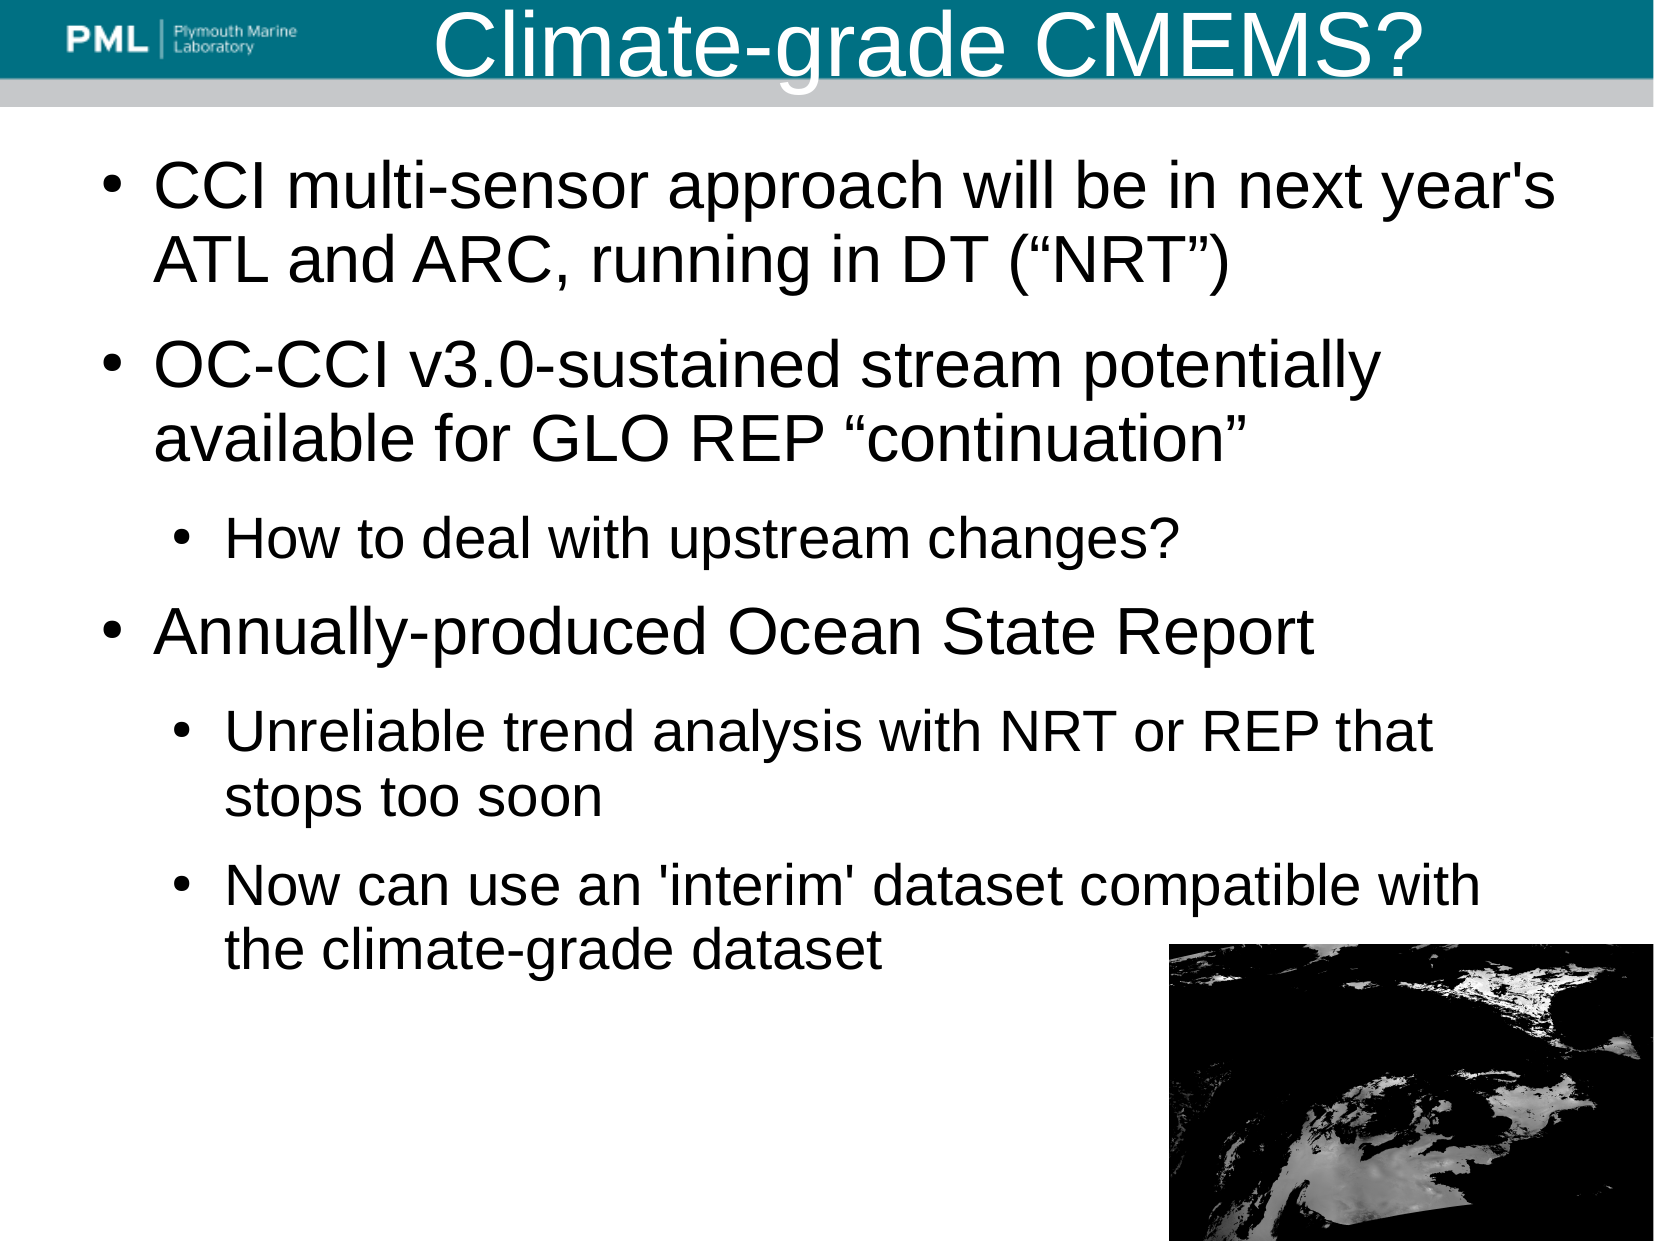

# Climate-grade CMEMS?
CCI multi-sensor approach will be in next year's ATL and ARC, running in DT (“NRT”)
OC-CCI v3.0-sustained stream potentially available for GLO REP “continuation”
How to deal with upstream changes?
Annually-produced Ocean State Report
Unreliable trend analysis with NRT or REP that stops too soon
Now can use an 'interim' dataset compatible with the climate-grade dataset